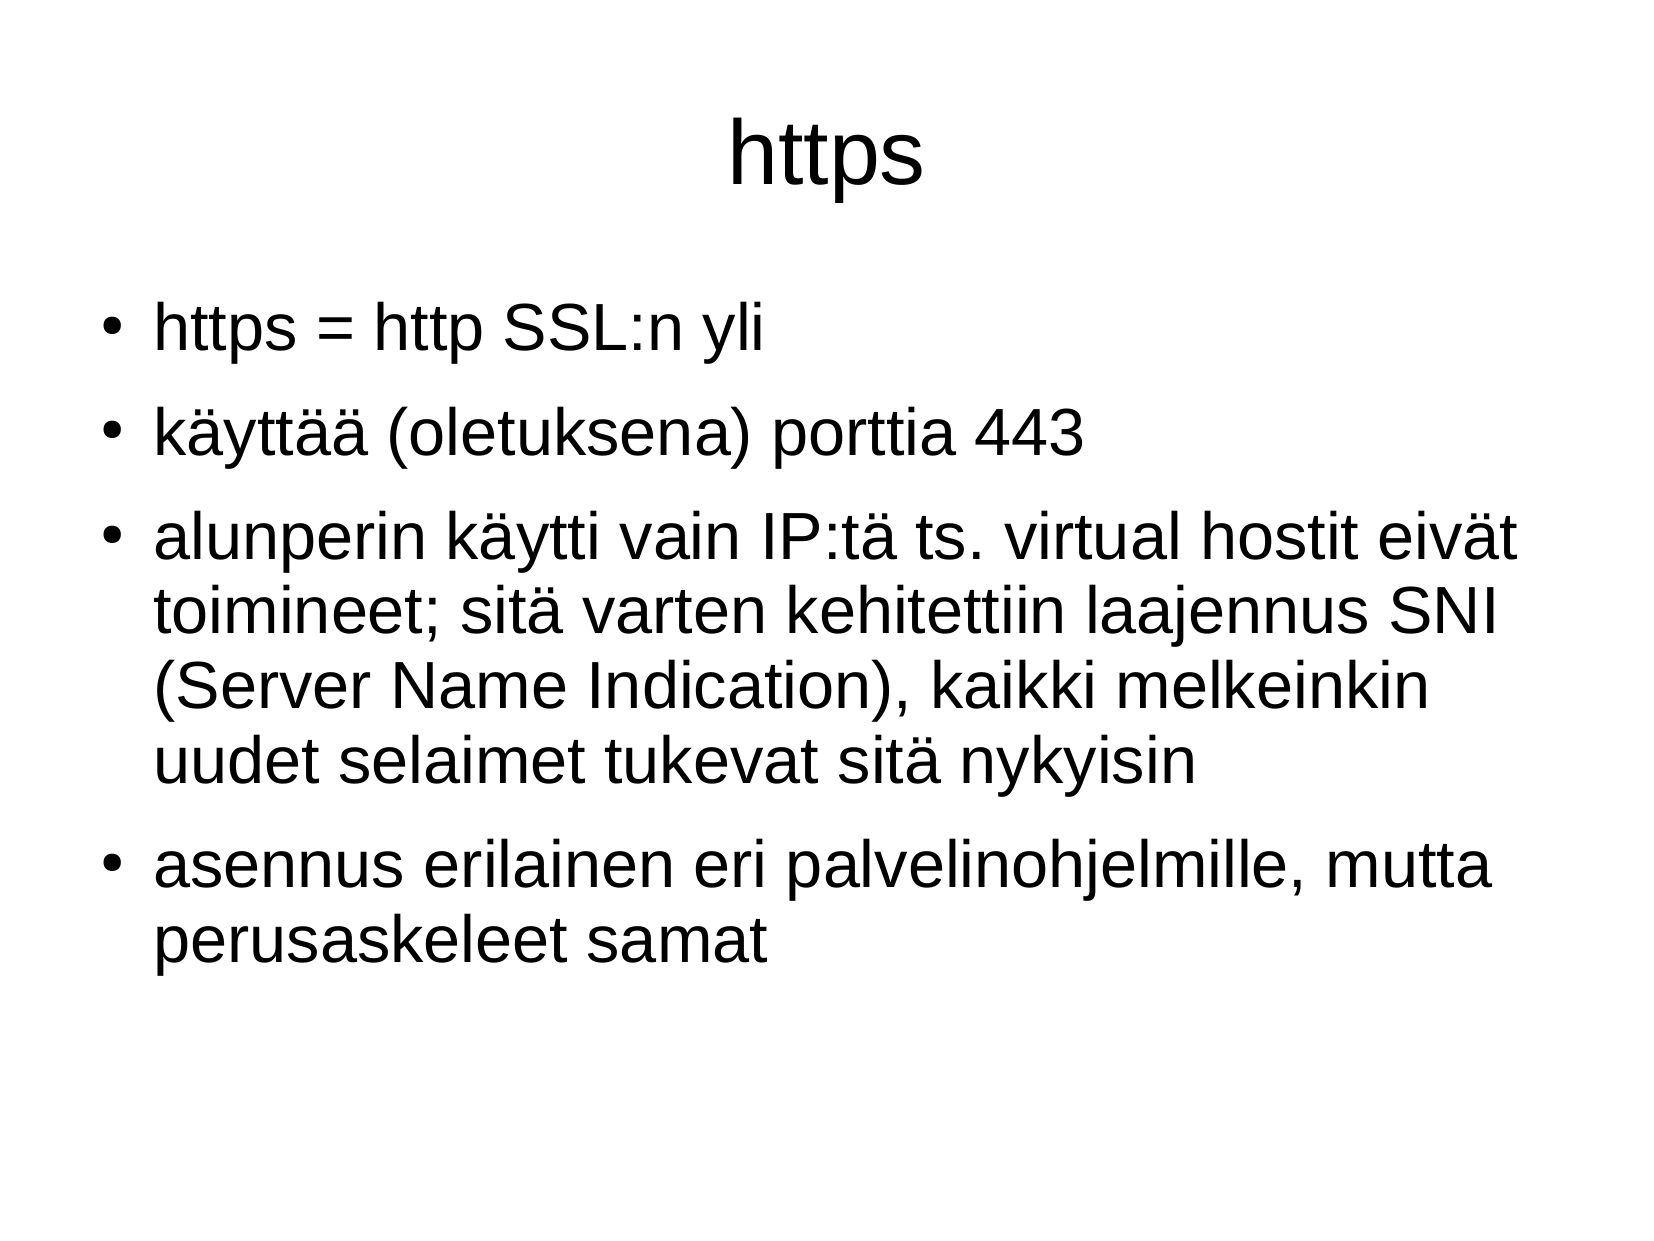

# https
https = http SSL:n yli
käyttää (oletuksena) porttia 443
alunperin käytti vain IP:tä ts. virtual hostit eivät toimineet; sitä varten kehitettiin laajennus SNI (Server Name Indication), kaikki melkeinkin uudet selaimet tukevat sitä nykyisin
asennus erilainen eri palvelinohjelmille, mutta perusaskeleet samat